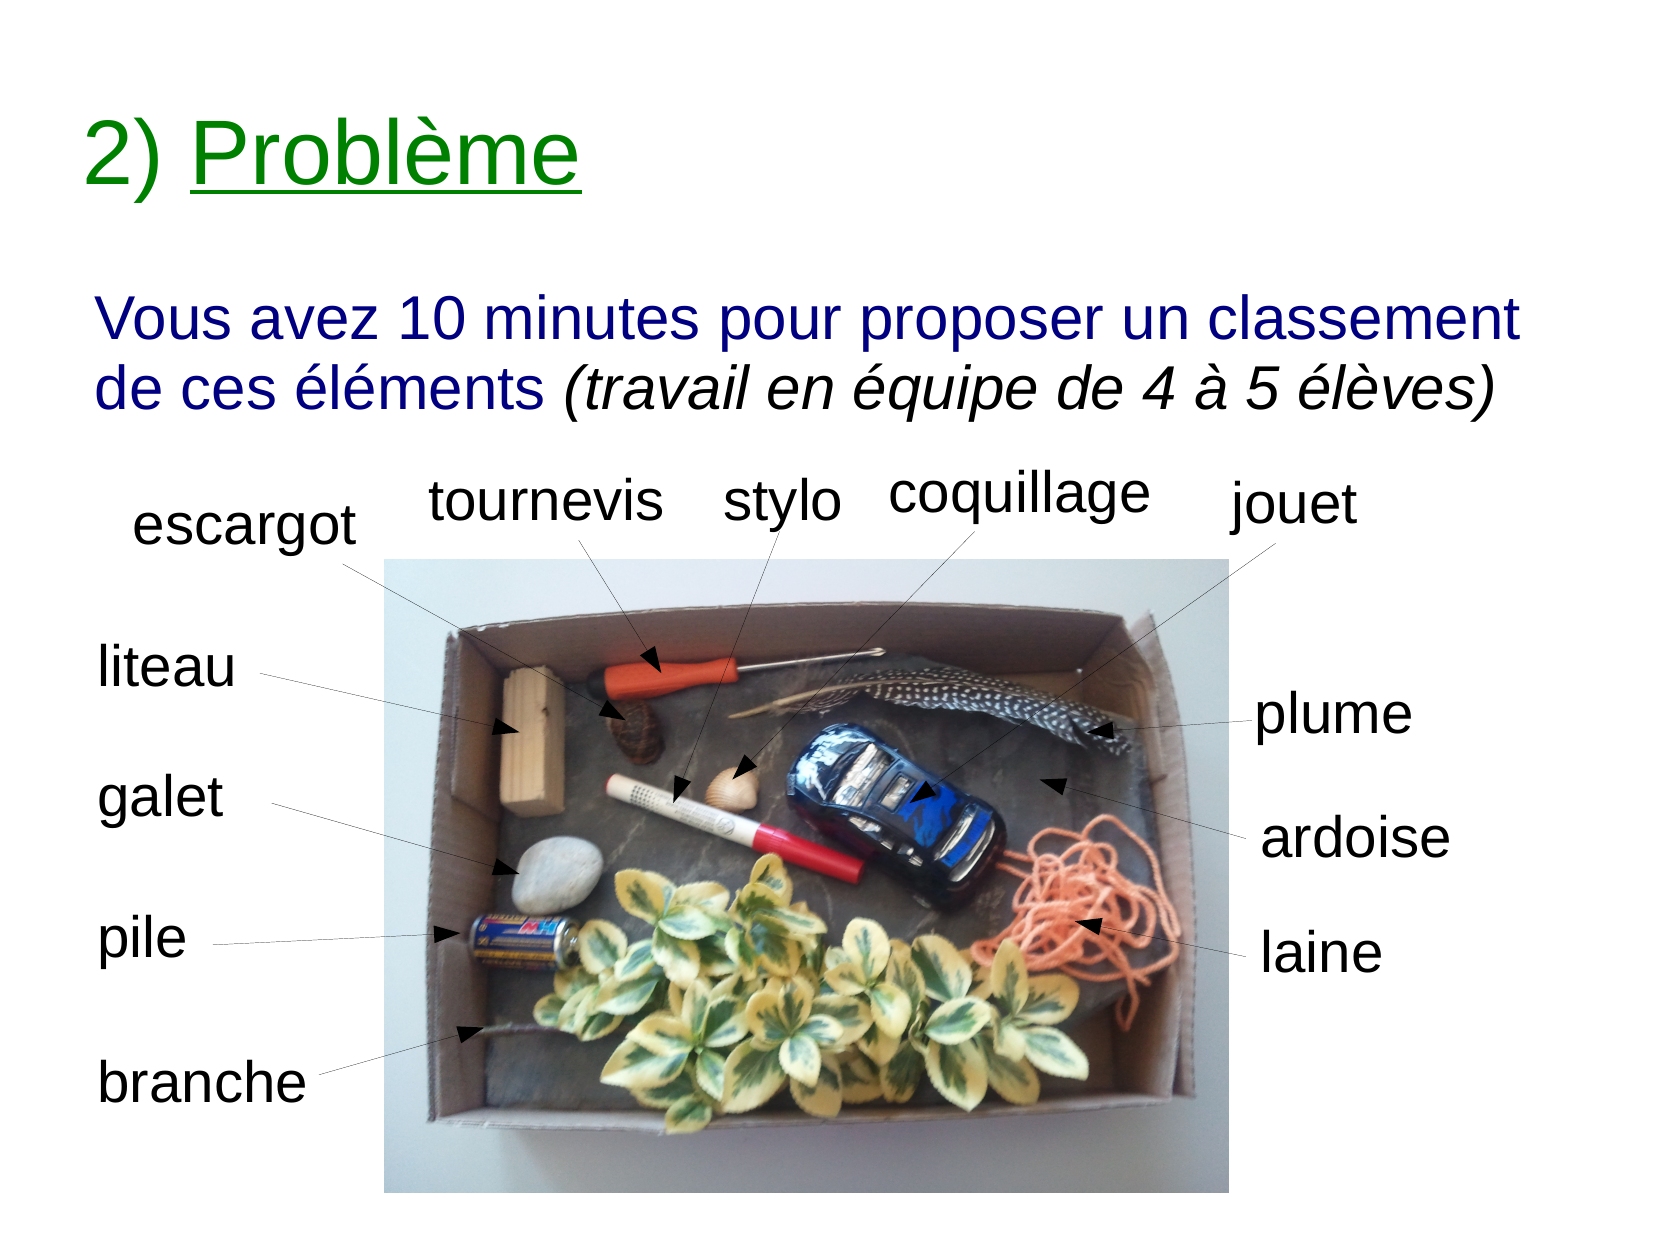

# 2) Problème
Vous avez 10 minutes pour proposer un classement de ces éléments (travail en équipe de 4 à 5 élèves)
coquillage
tournevis
stylo
jouet
escargot
liteau
plume
galet
ardoise
pile
laine
branche